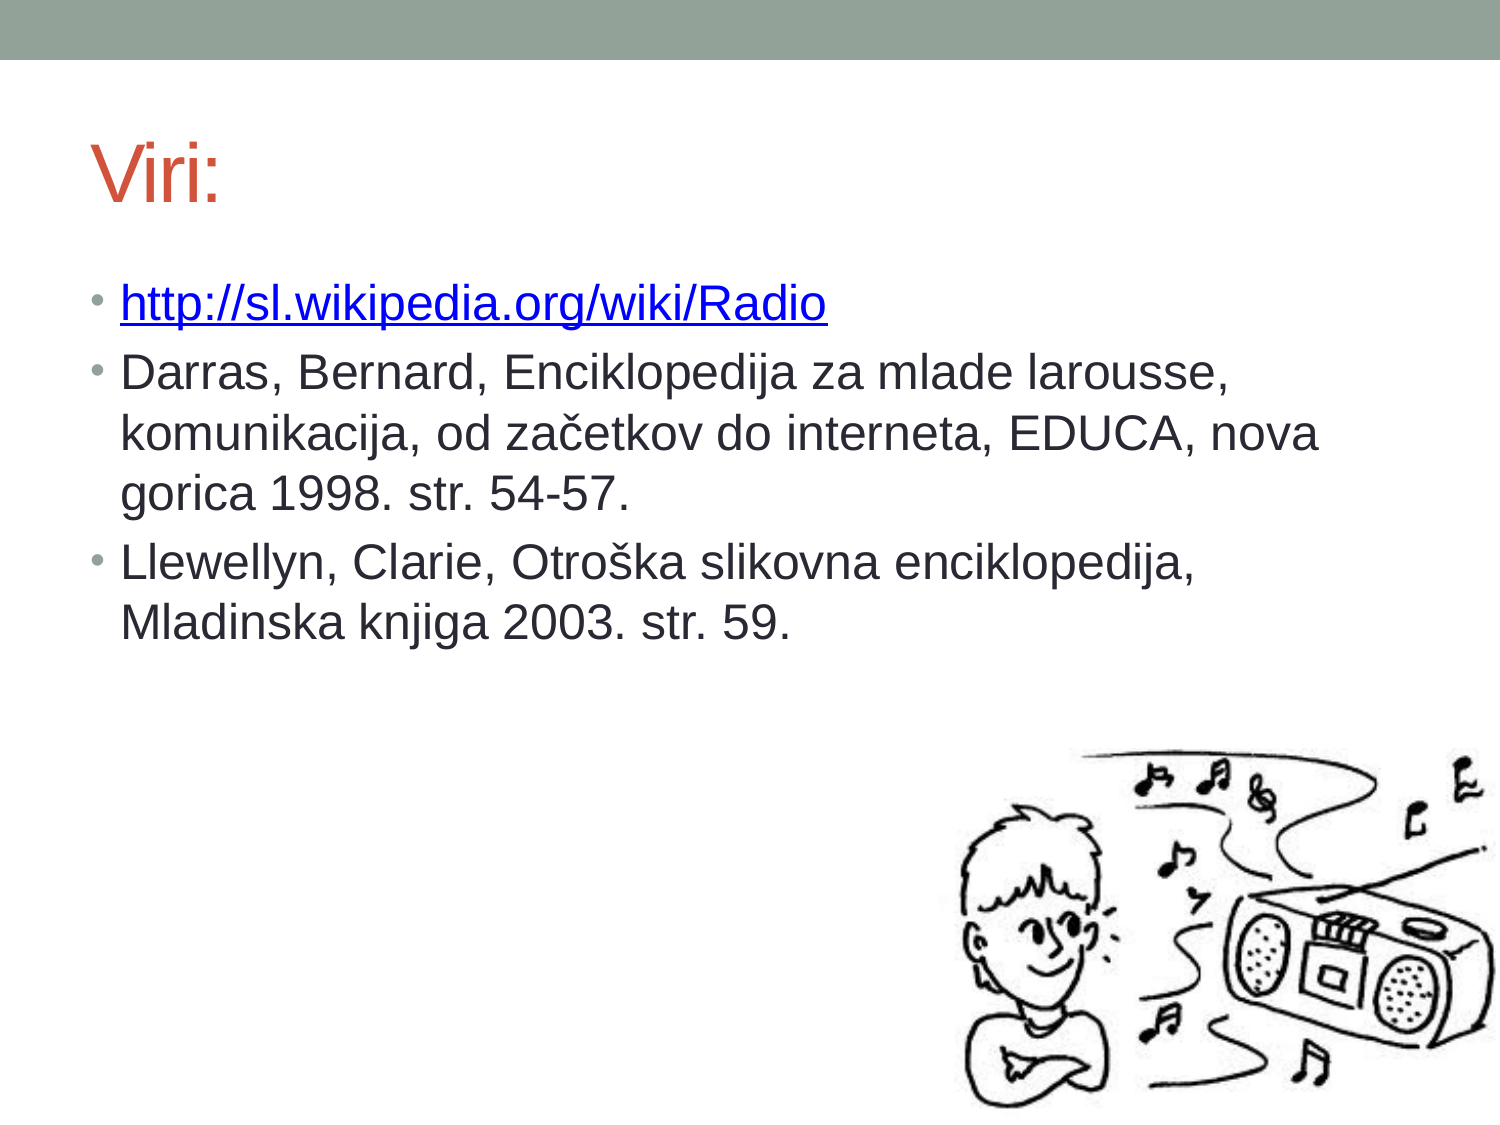

# Viri:
http://sl.wikipedia.org/wiki/Radio
Darras, Bernard, Enciklopedija za mlade larousse, komunikacija, od začetkov do interneta, EDUCA, nova gorica 1998. str. 54-57.
Llewellyn, Clarie, Otroška slikovna enciklopedija, Mladinska knjiga 2003. str. 59.